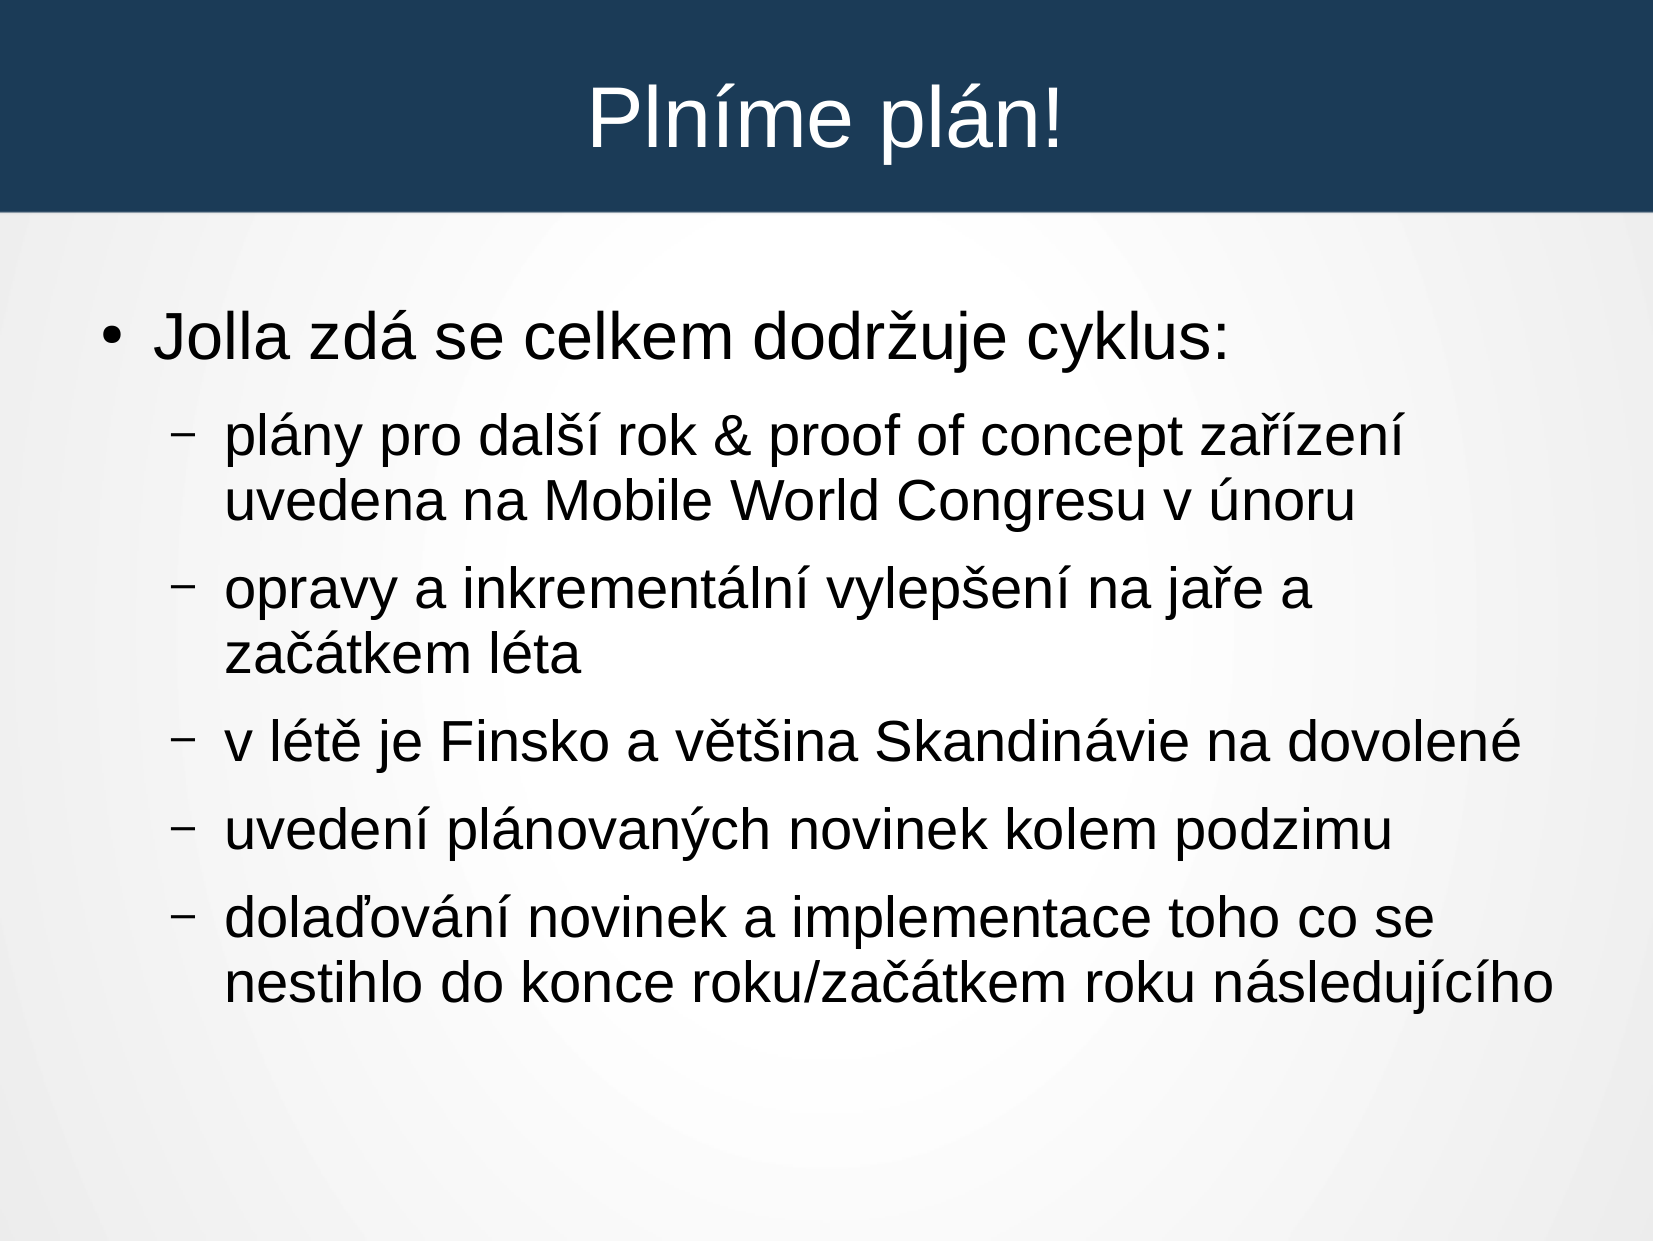

# Plníme plán!
Jolla zdá se celkem dodržuje cyklus:
plány pro další rok & proof of concept zařízení uvedena na Mobile World Congresu v únoru
opravy a inkrementální vylepšení na jaře a začátkem léta
v létě je Finsko a většina Skandinávie na dovolené
uvedení plánovaných novinek kolem podzimu
dolaďování novinek a implementace toho co se nestihlo do konce roku/začátkem roku následujícího
6